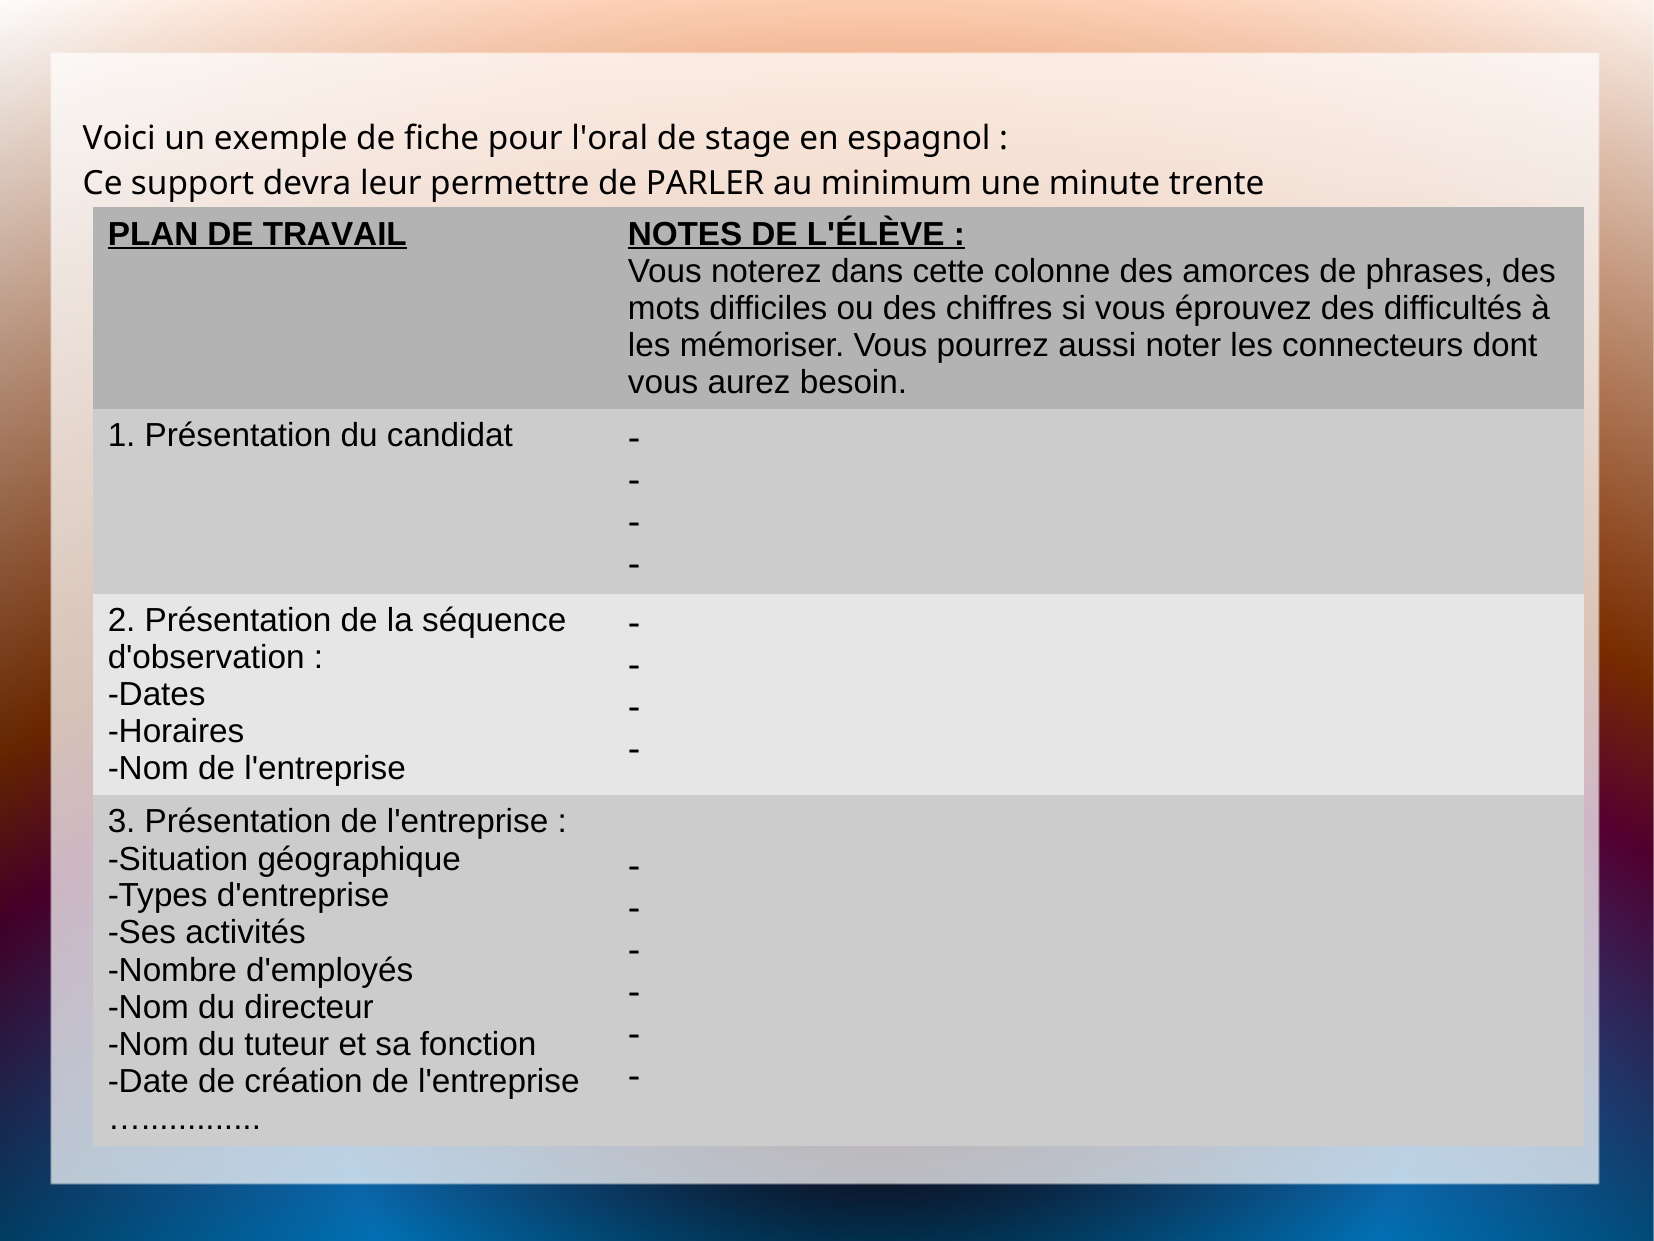

# Voici un exemple de fiche pour l'oral de stage en espagnol : Ce support devra leur permettre de PARLER au minimum une minute trente
| PLAN DE TRAVAIL | NOTES DE L'ÉLÈVE : Vous noterez dans cette colonne des amorces de phrases, des mots difficiles ou des chiffres si vous éprouvez des difficultés à les mémoriser. Vous pourrez aussi noter les connecteurs dont vous aurez besoin. |
| --- | --- |
| 1. Présentation du candidat | - - - - |
| 2. Présentation de la séquence d'observation : -Dates -Horaires -Nom de l'entreprise | - - - - |
| 3. Présentation de l'entreprise : -Situation géographique -Types d'entreprise -Ses activités -Nombre d'employés -Nom du directeur -Nom du tuteur et sa fonction -Date de création de l'entreprise …............. | - - - - - - |